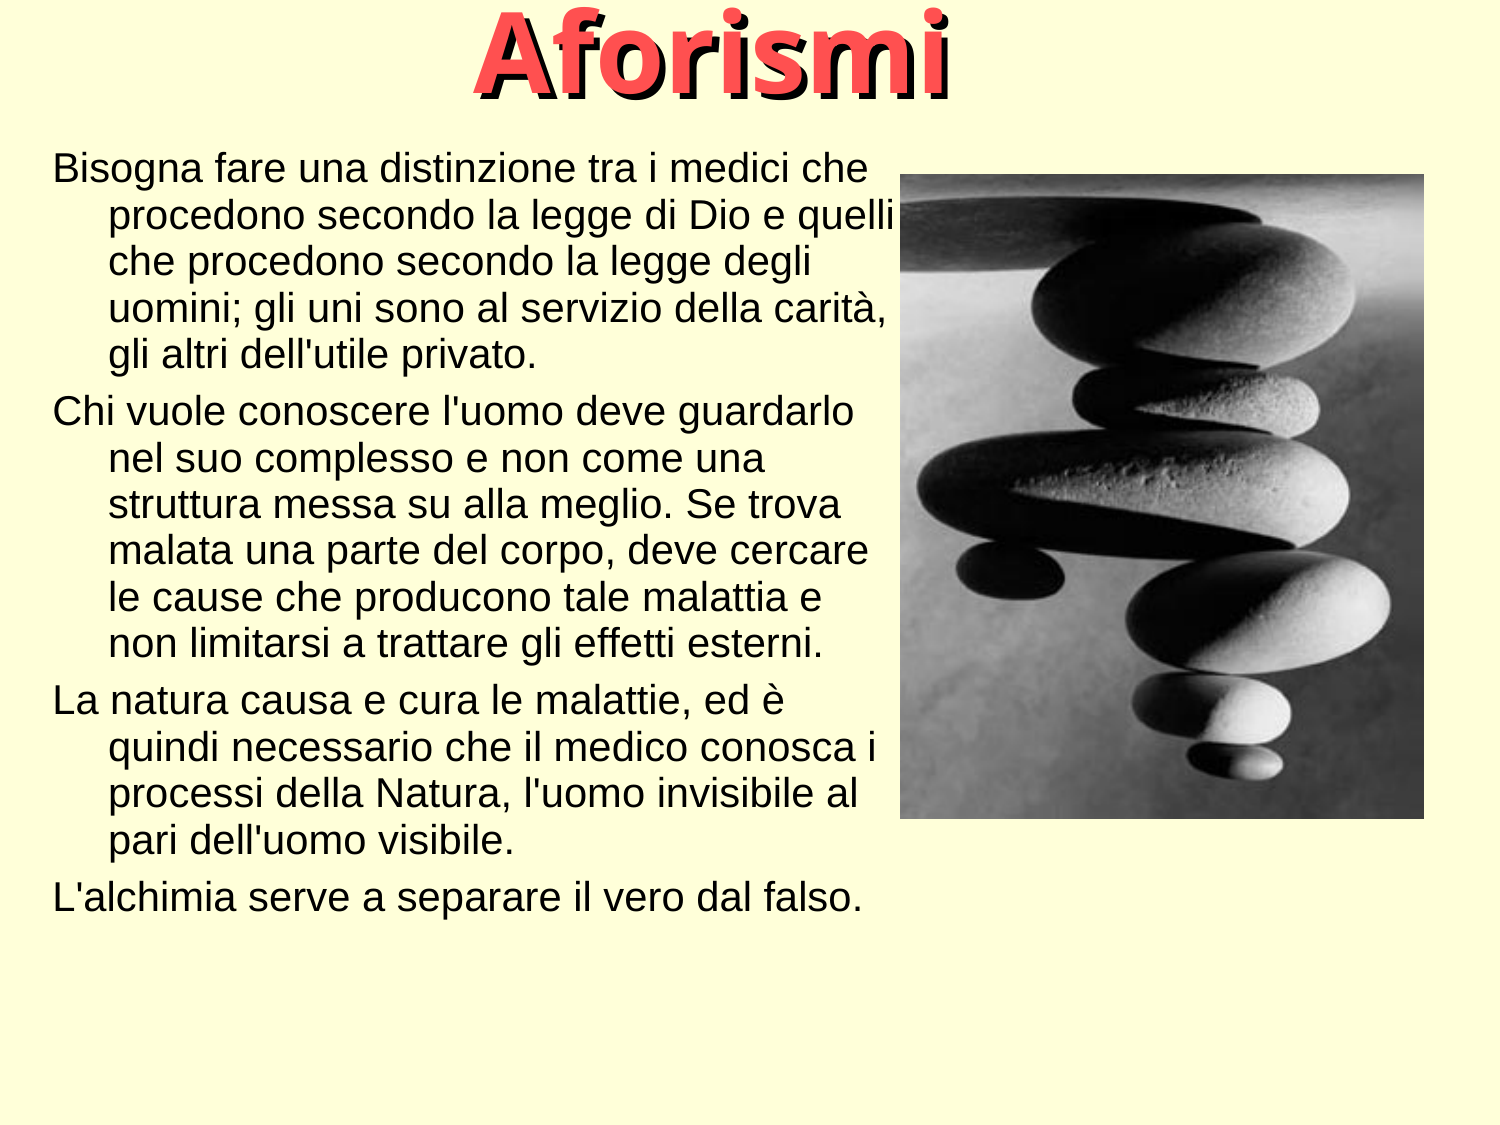

# Aforismi
Bisogna fare una distinzione tra i medici che procedono secondo la legge di Dio e quelli che procedono secondo la legge degli uomini; gli uni sono al servizio della carità, gli altri dell'utile privato.
Chi vuole conoscere l'uomo deve guardarlo nel suo complesso e non come una struttura messa su alla meglio. Se trova malata una parte del corpo, deve cercare le cause che producono tale malattia e non limitarsi a trattare gli effetti esterni.
La natura causa e cura le malattie, ed è quindi necessario che il medico conosca i processi della Natura, l'uomo invisibile al pari dell'uomo visibile.
L'alchimia serve a separare il vero dal falso.